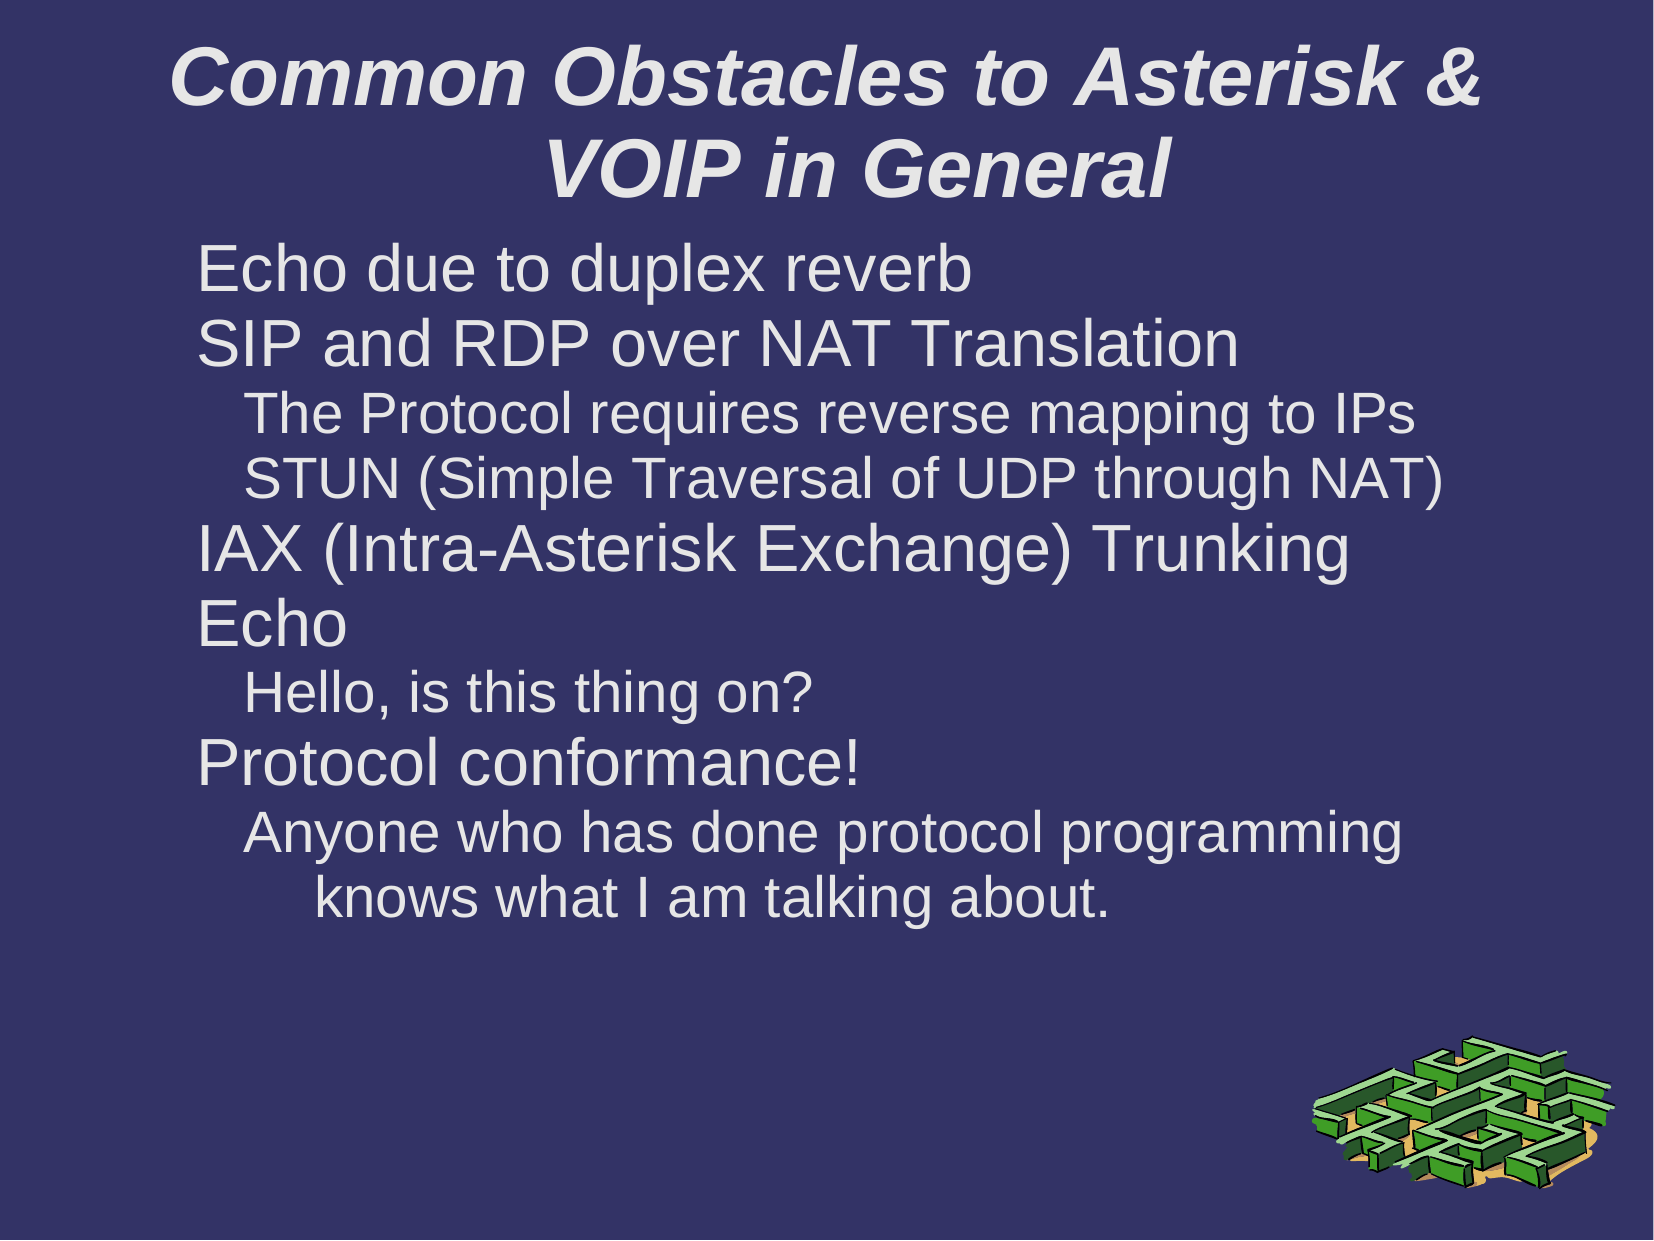

# Common Obstacles to Asterisk & VOIP in General
Echo due to duplex reverb
SIP and RDP over NAT Translation
The Protocol requires reverse mapping to IPs
STUN (Simple Traversal of UDP through NAT)
IAX (Intra-Asterisk Exchange) Trunking
Echo
Hello, is this thing on?
Protocol conformance!
Anyone who has done protocol programming knows what I am talking about.